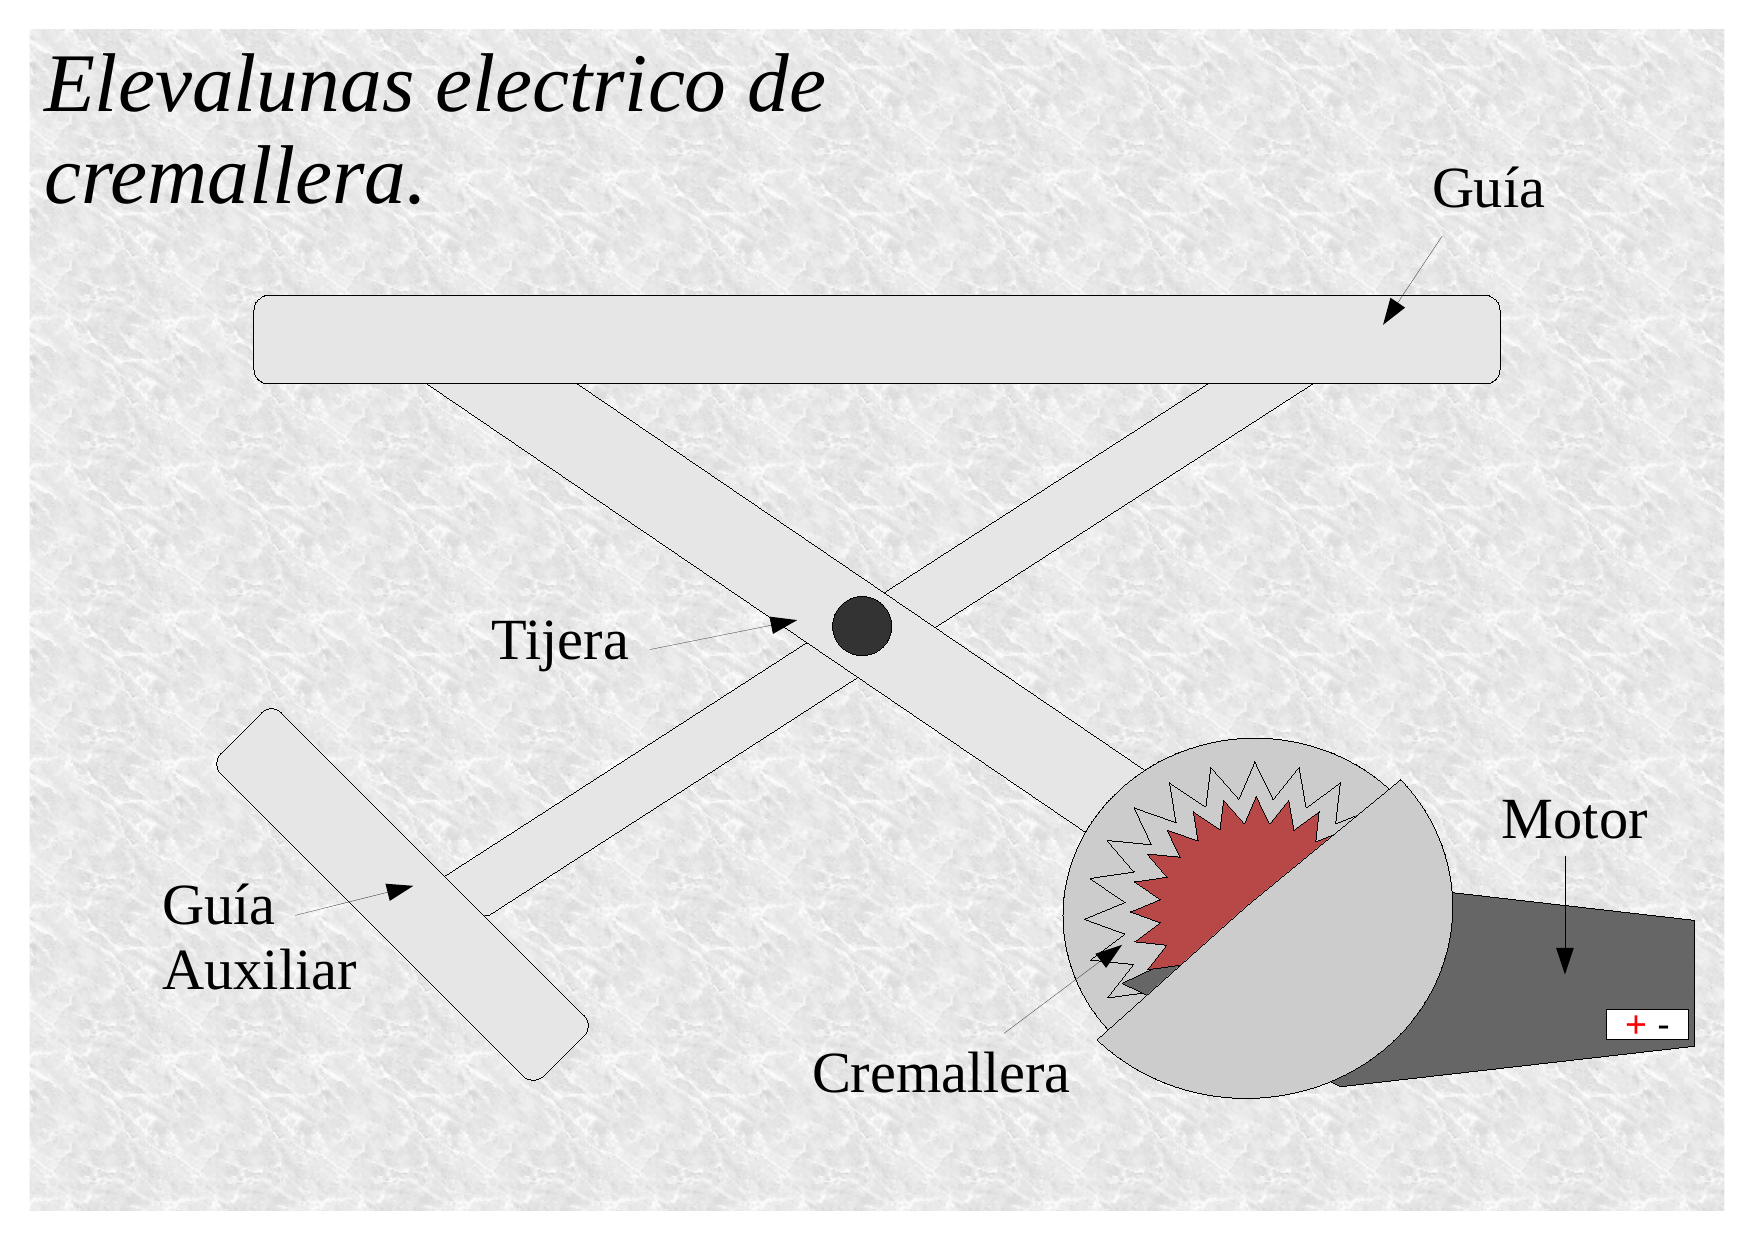

Elevalunas electrico de cremallera.
Guía
Tijera
+ -
Motor
Guía
Auxiliar
Cremallera